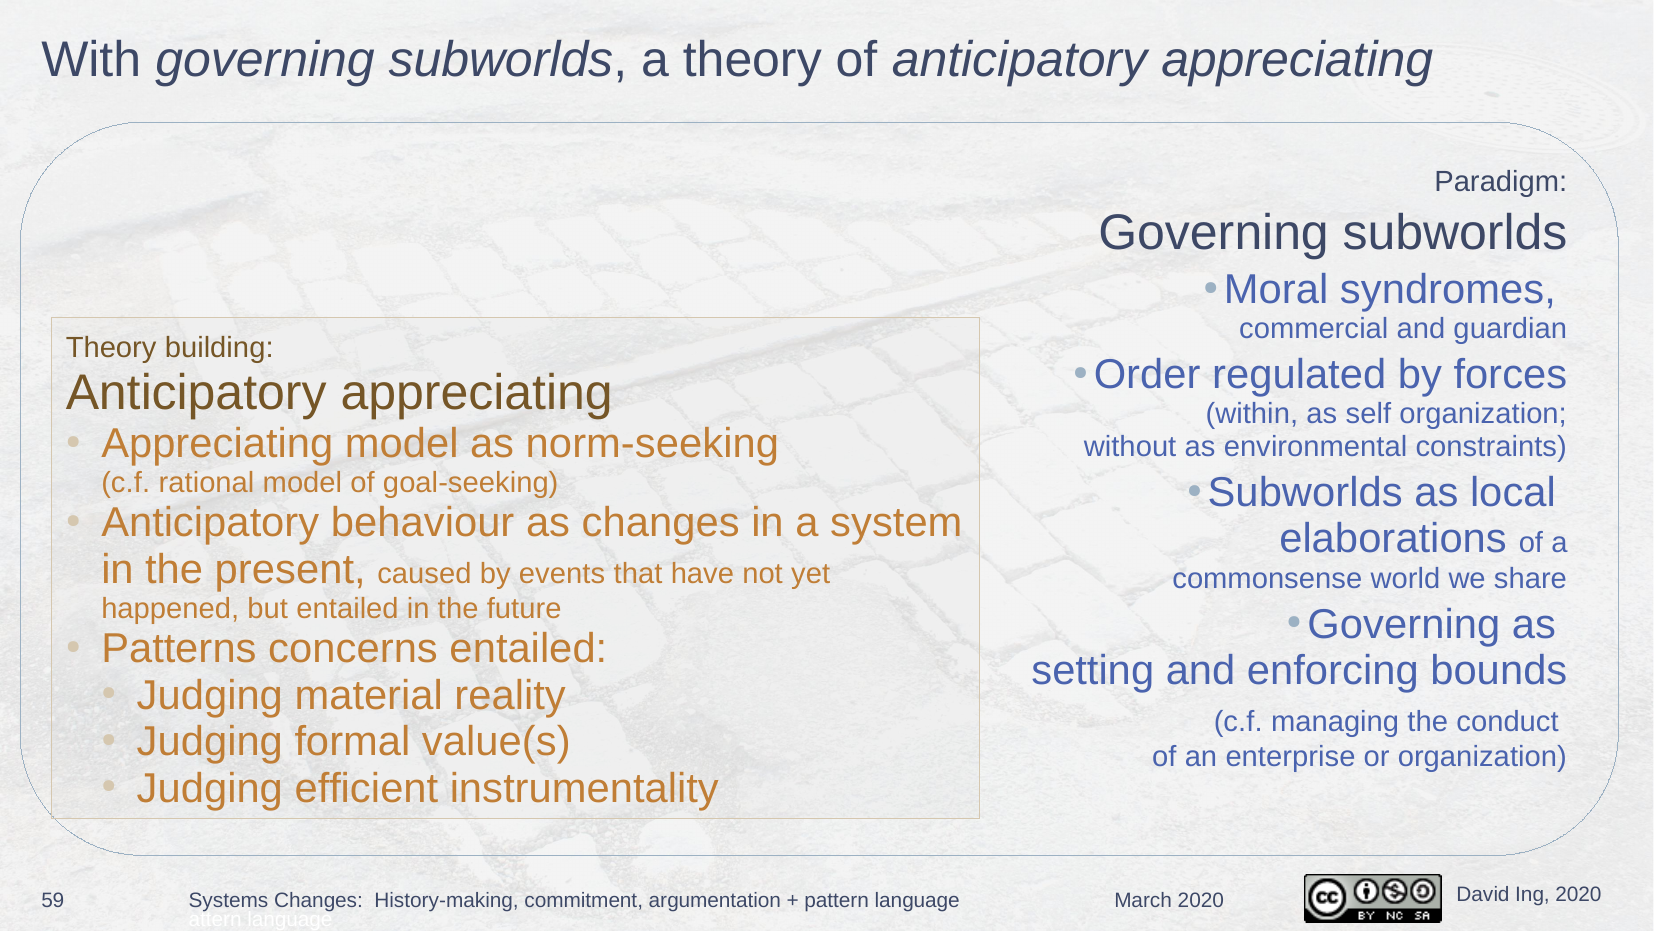

# With governing subworlds, a theory of anticipatory appreciating
Paradigm:
Governing subworlds
Moral syndromes,
commercial and guardian
Order regulated by forces
(within, as self organization;
without as environmental constraints)
Subworlds as local
elaborations of a
 commonsense world we share
Governing as
setting and enforcing bounds
 (c.f. managing the conduct
of an enterprise or organization)
Theory building:
Anticipatory appreciating
Appreciating model as norm-seeking
(c.f. rational model of goal-seeking)
Anticipatory behaviour as changes in a system in the present, caused by events that have not yet happened, but entailed in the future
Patterns concerns entailed:
Judging material reality
Judging formal value(s)
Judging efficient instrumentality
Systems Changes: History-making, commitment, argumentation + pattern language
March 2020